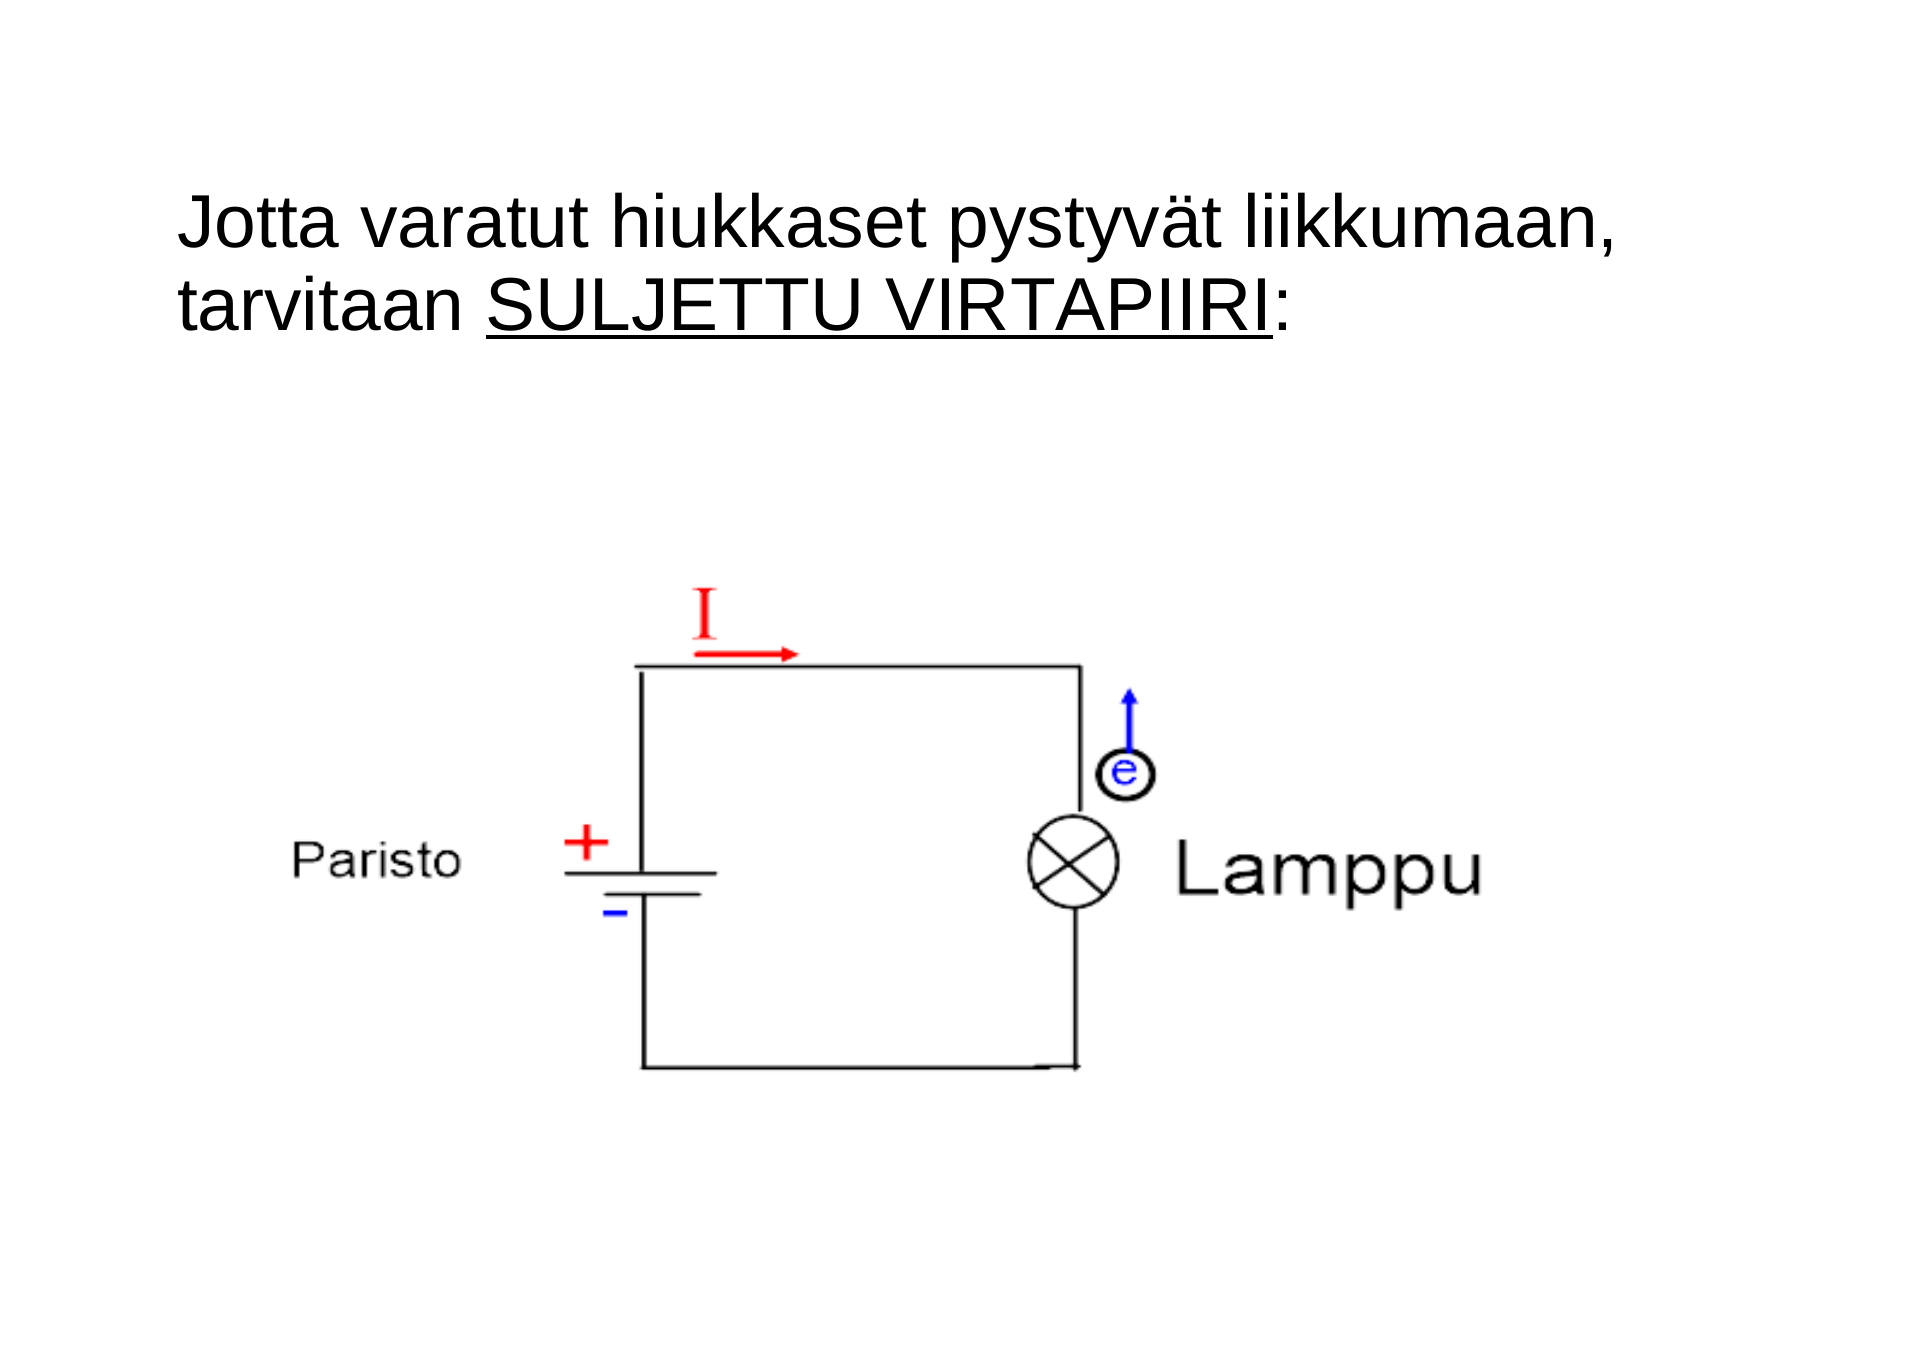

Jotta varatut hiukkaset pystyvät liikkumaan, tarvitaan SULJETTU VIRTAPIIRI: